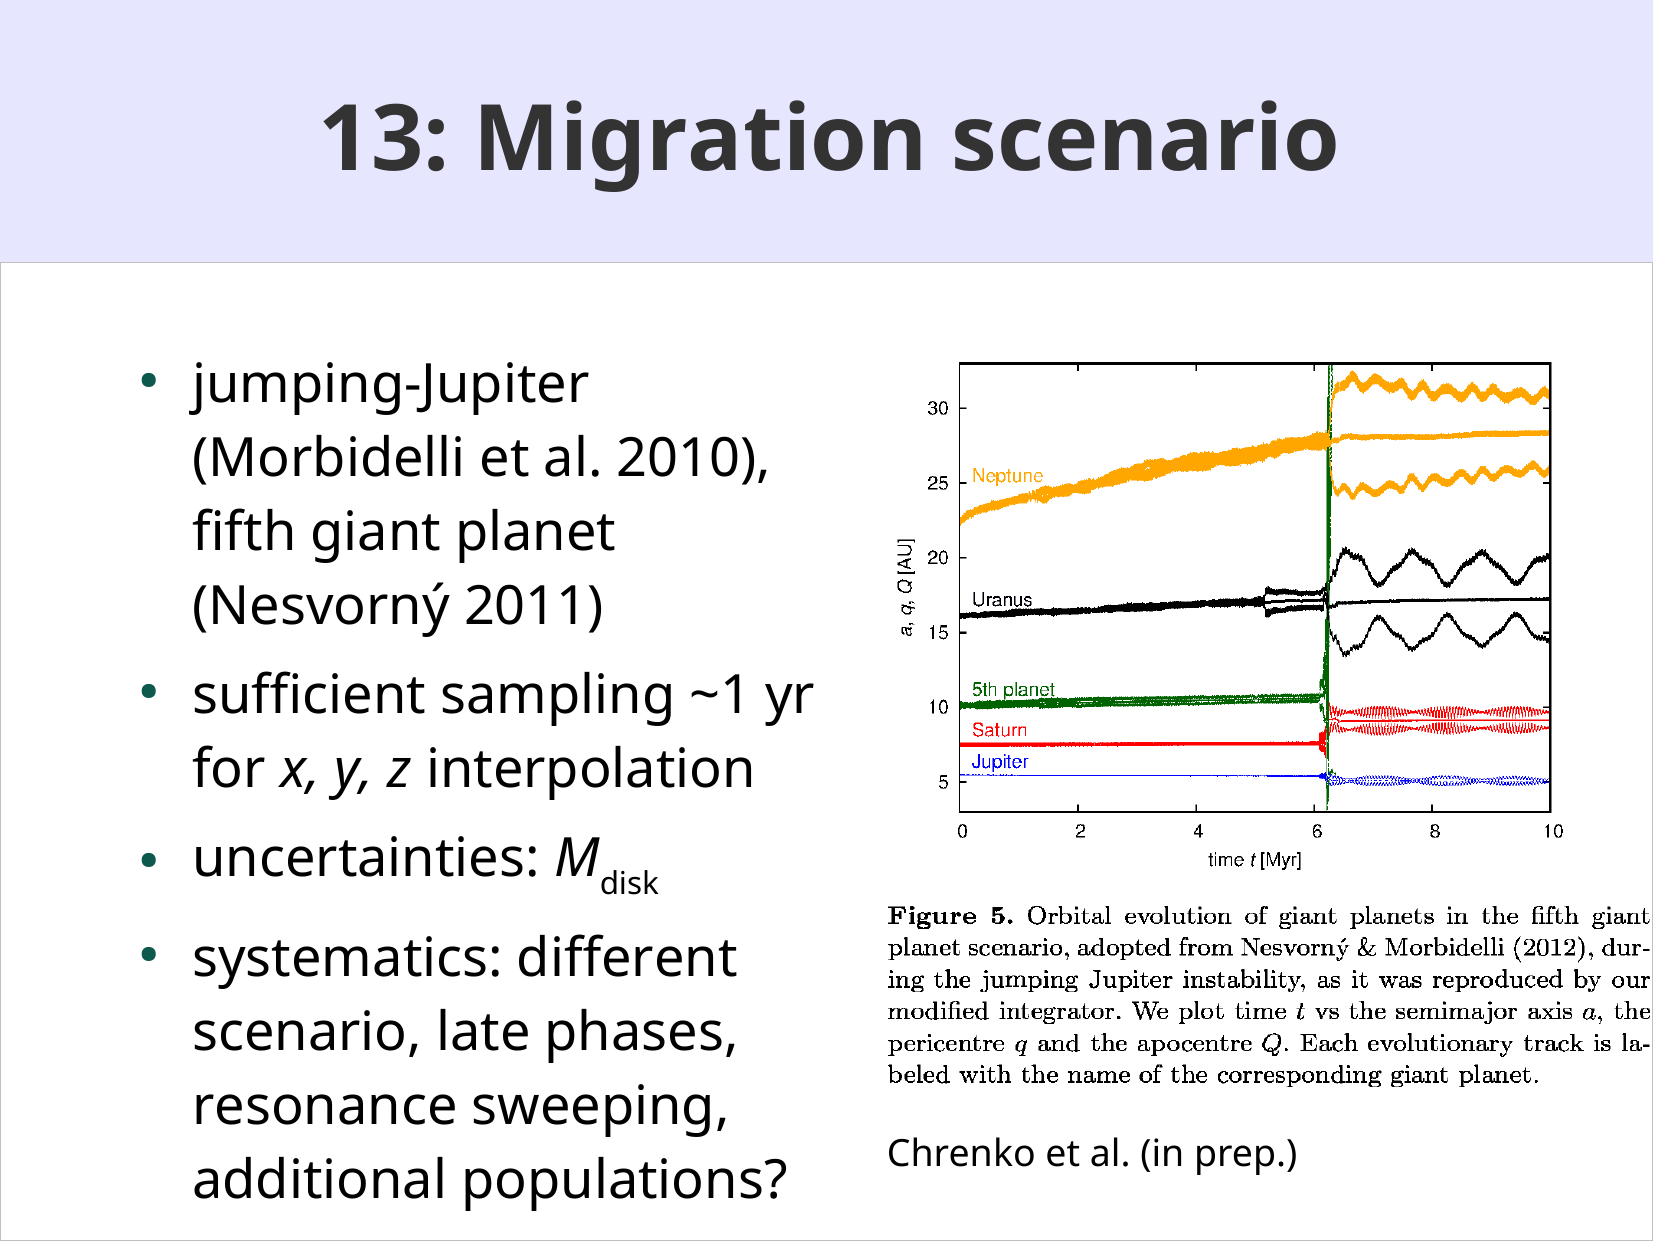

# 13: Migration scenario
jumping-Jupiter (Morbidelli et al. 2010), fifth giant planet (Nesvorný 2011)
sufficient sampling ~1 yr for x, y, z interpolation
uncertainties: Mdisk
systematics: different scenario, late phases, resonance sweeping, additional populations?
(E-belt, Bottke et al. 2011)
Chrenko et al. (in prep.)